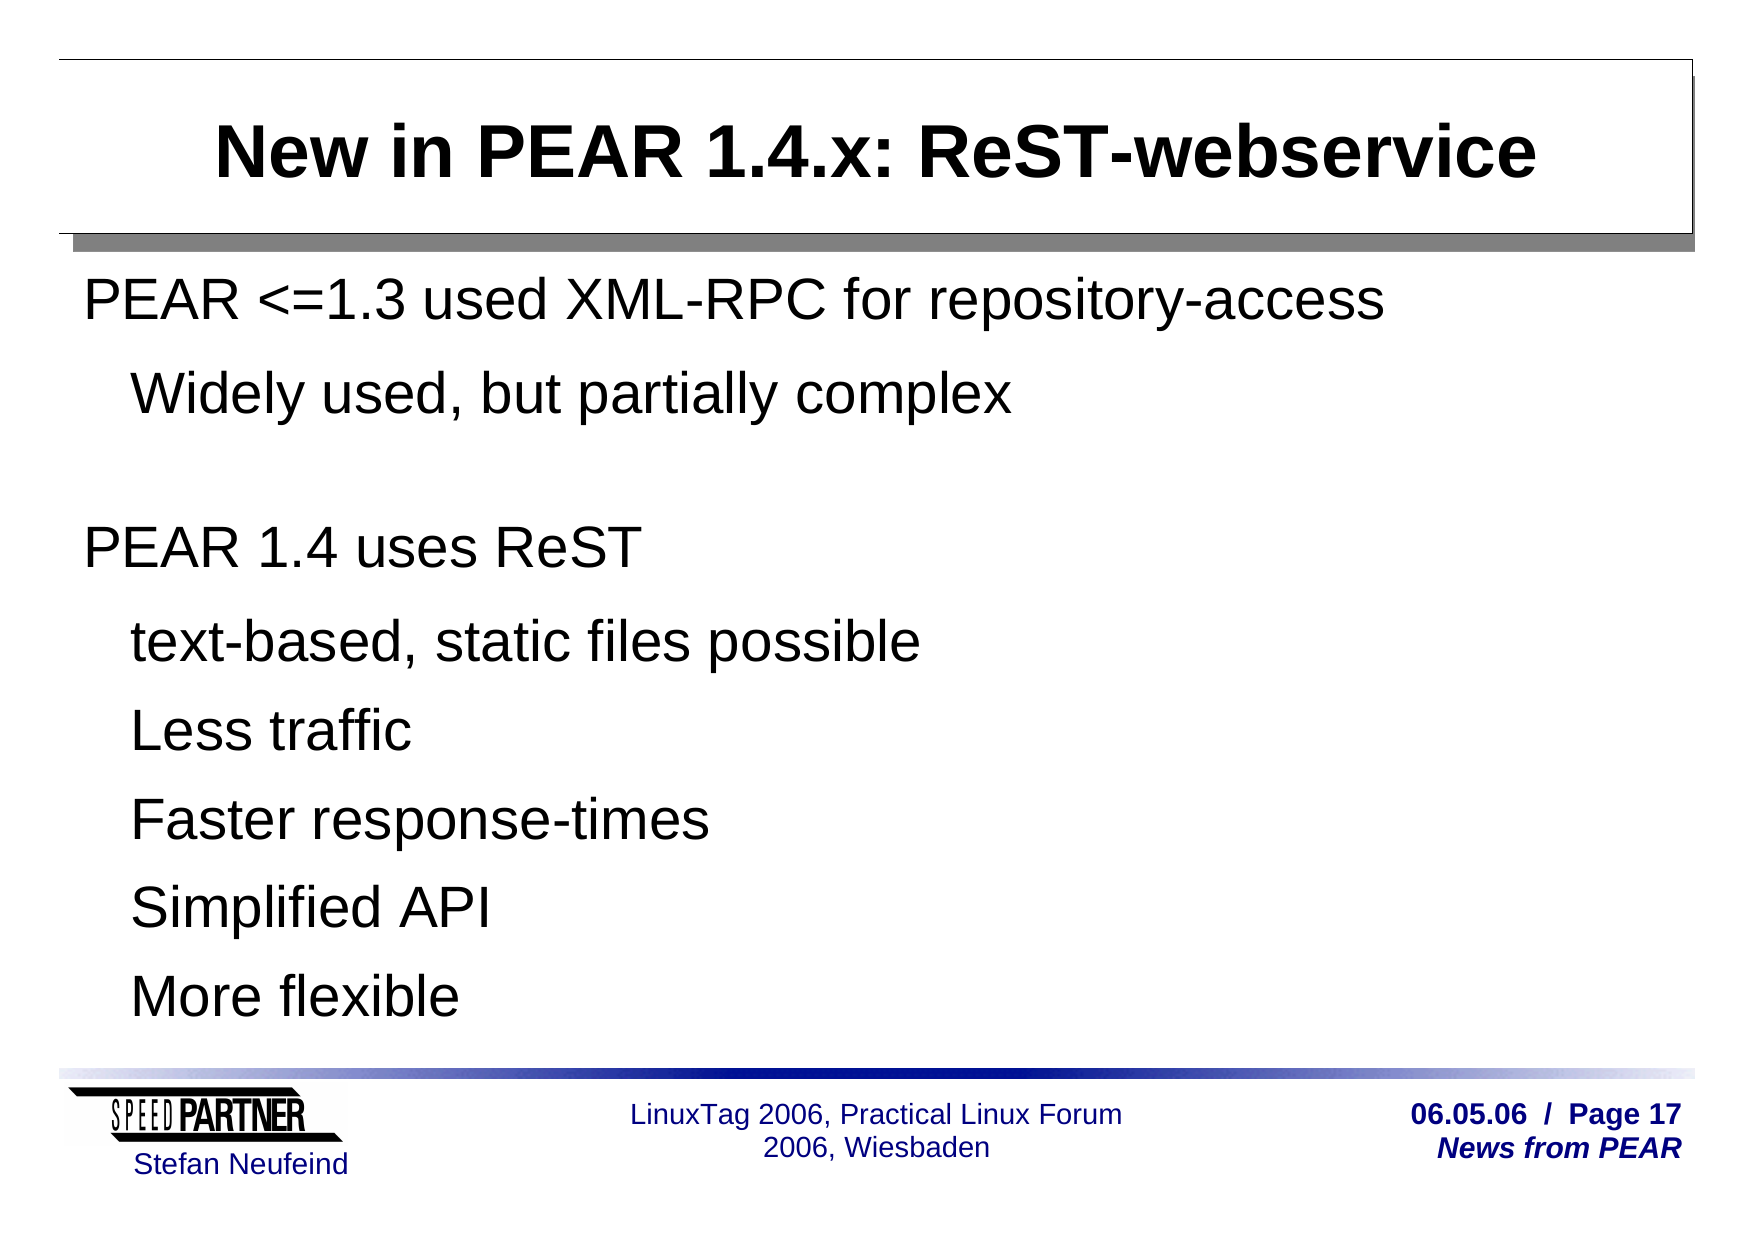

# New in PEAR 1.4.x: ReST-webservice
PEAR <=1.3 used XML-RPC for repository-access
Widely used, but partially complex
PEAR 1.4 uses ReST
text-based, static files possible
Less traffic
Faster response-times
Simplified API
More flexible